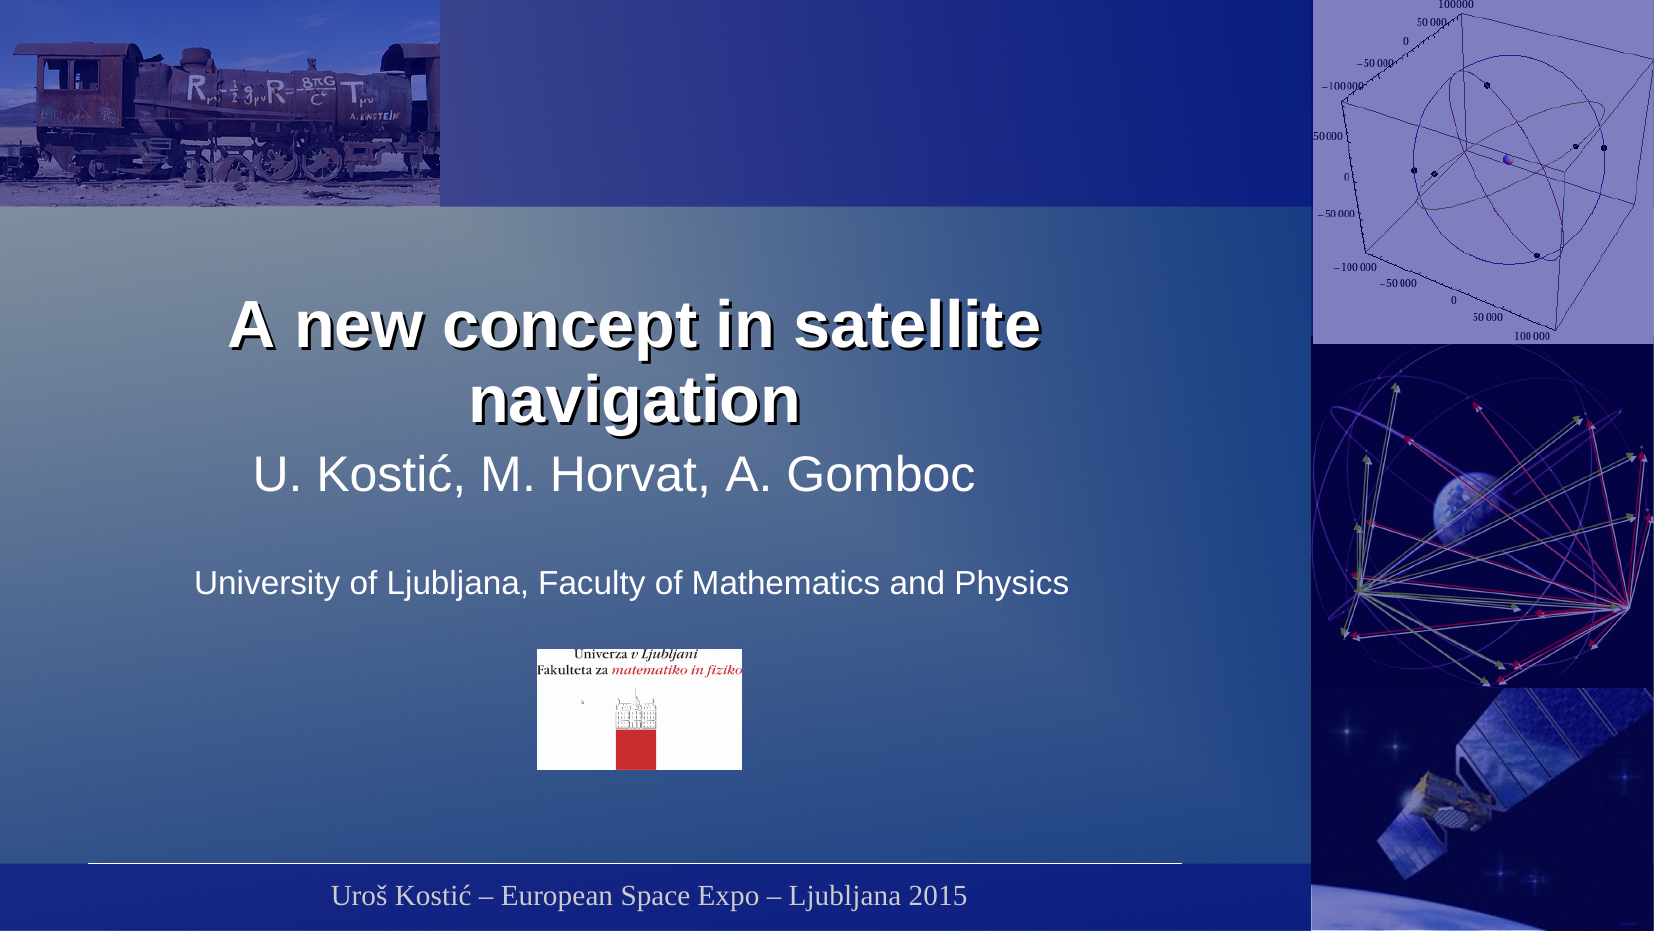

# A new concept in satellite navigation
U. Kostić, M. Horvat, A. Gomboc
University of Ljubljana, Faculty of Mathematics and Physics